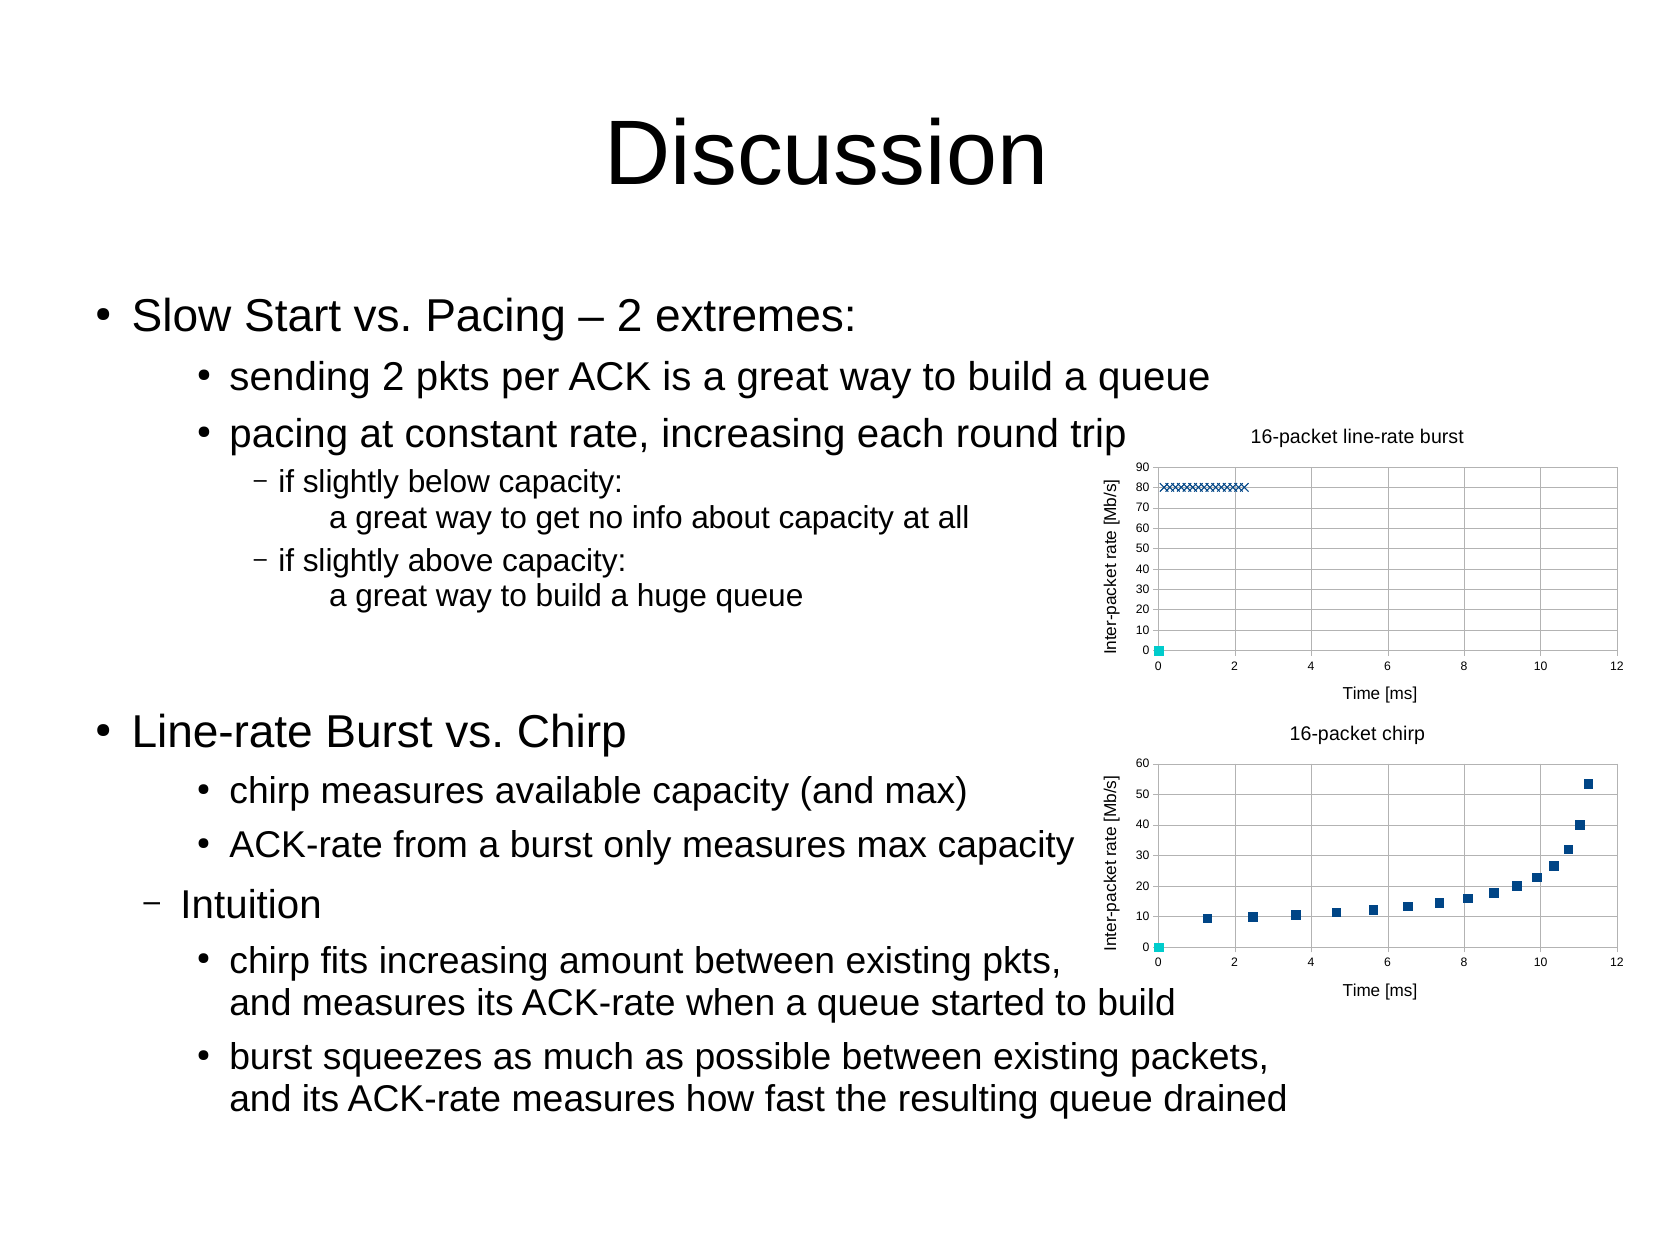

# Discussion
Slow Start vs. Pacing – 2 extremes:
sending 2 pkts per ACK is a great way to build a queue
pacing at constant rate, increasing each round trip
if slightly below capacity:
	a great way to get no info about capacity at all
if slightly above capacity:
	a great way to build a huge queue
Line-rate Burst vs. Chirp
chirp measures available capacity (and max)
ACK-rate from a burst only measures max capacity
Intuition
chirp fits increasing amount between existing pkts,
and measures its ACK-rate when a queue started to build
burst squeezes as much as possible between existing packets,
and its ACK-rate measures how fast the resulting queue drained